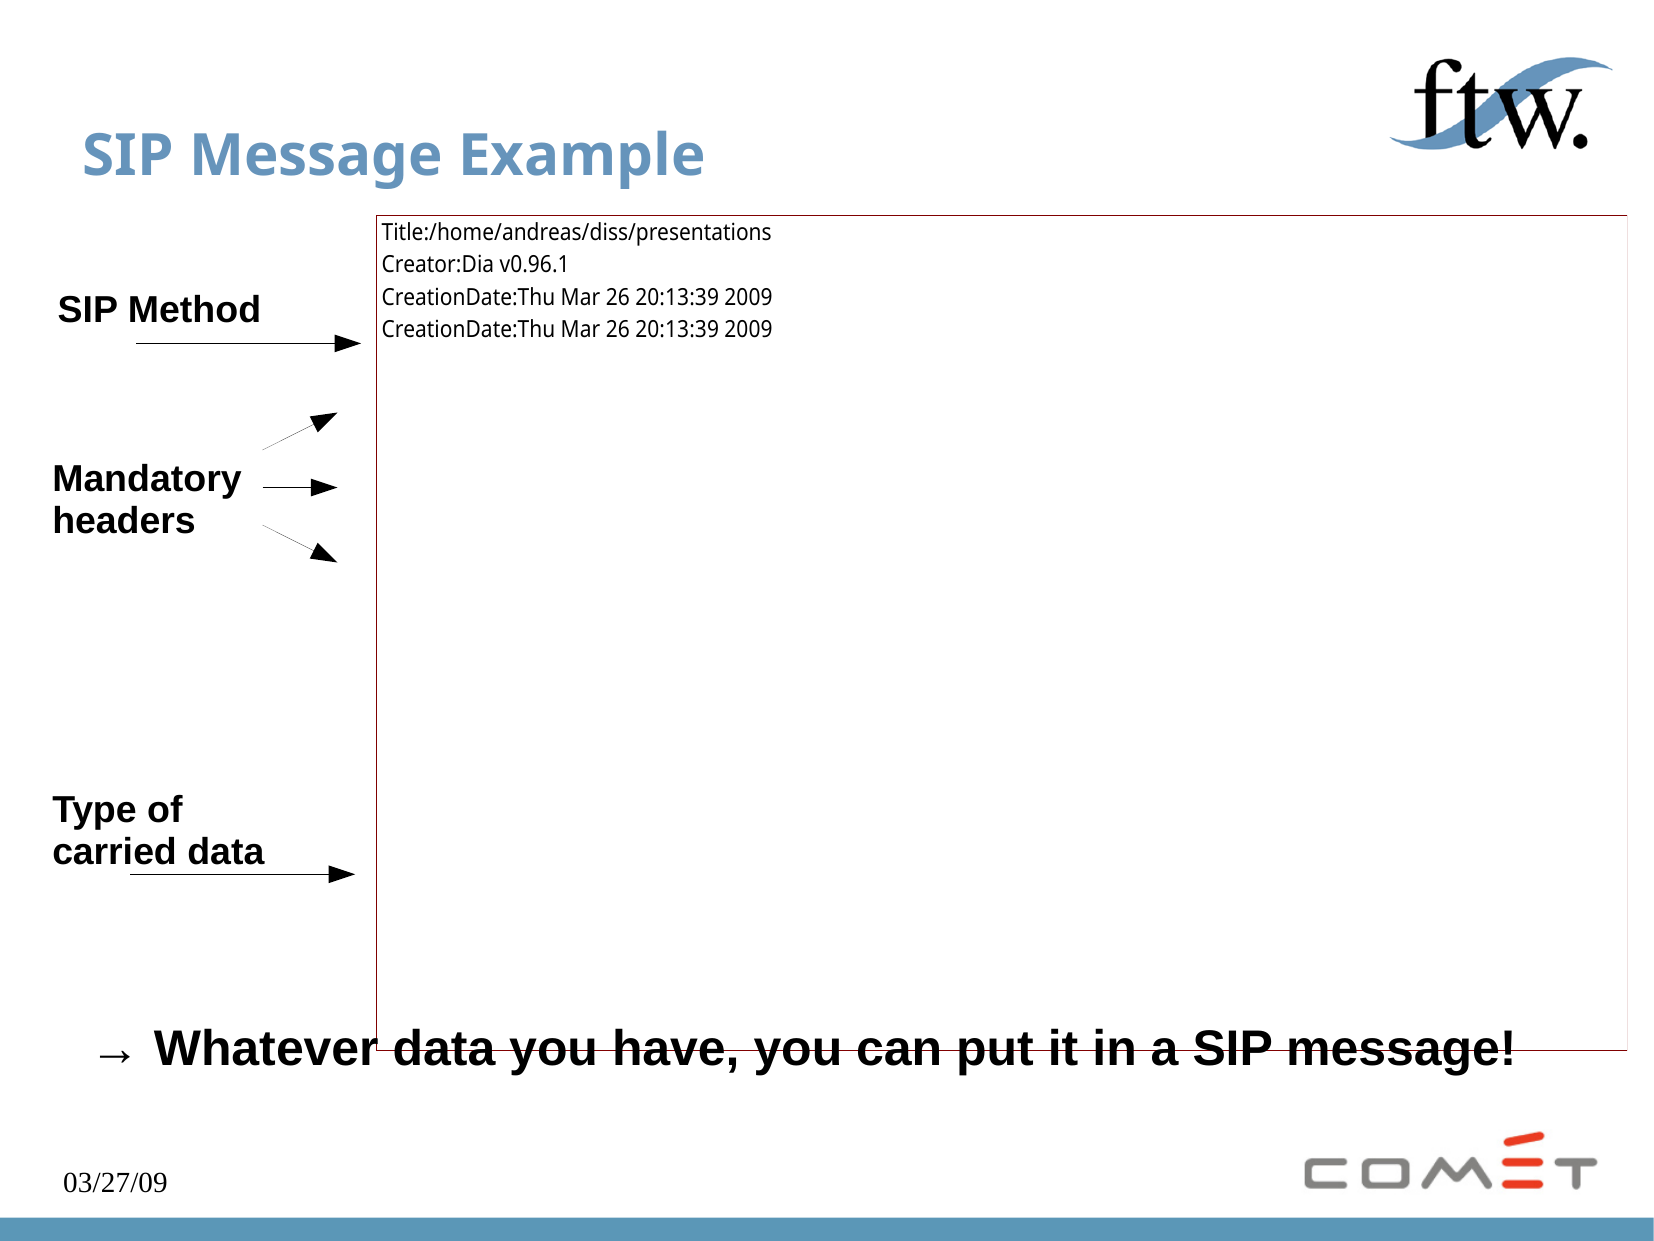

# SIP Message Example
SIP Method
Mandatory headers
Type of
carried data
→ Whatever data you have, you can put it in a SIP message!